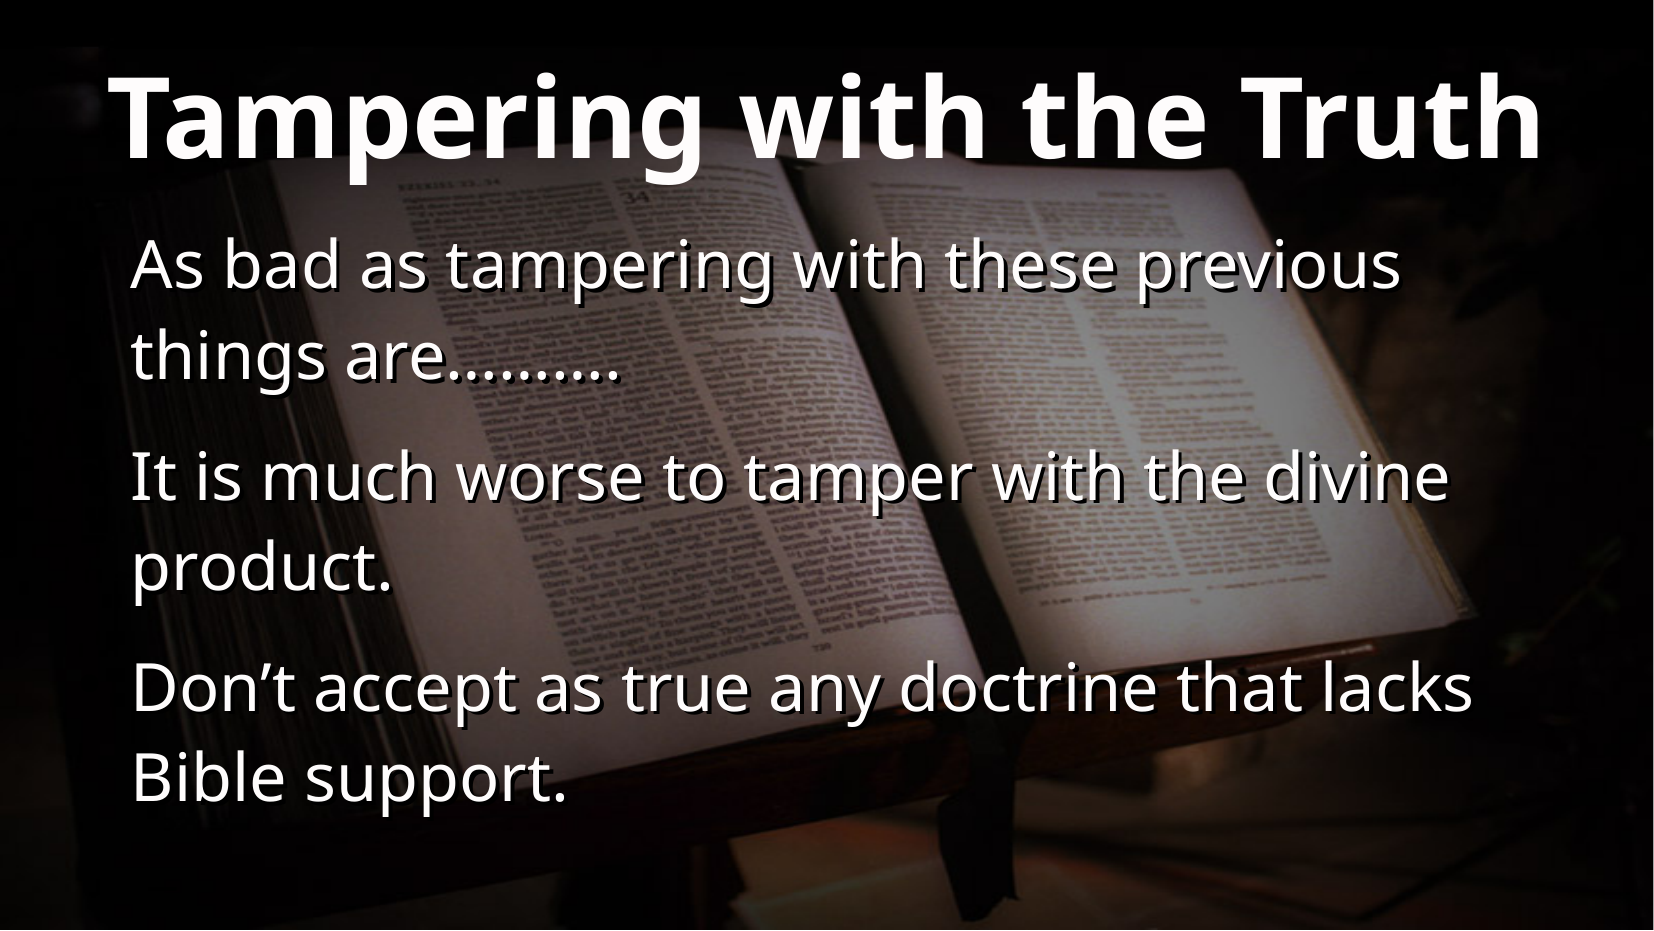

# Tampering with the Truth
As bad as tampering with these previous things are……….
It is much worse to tamper with the divine product.
Don’t accept as true any doctrine that lacks Bible support.